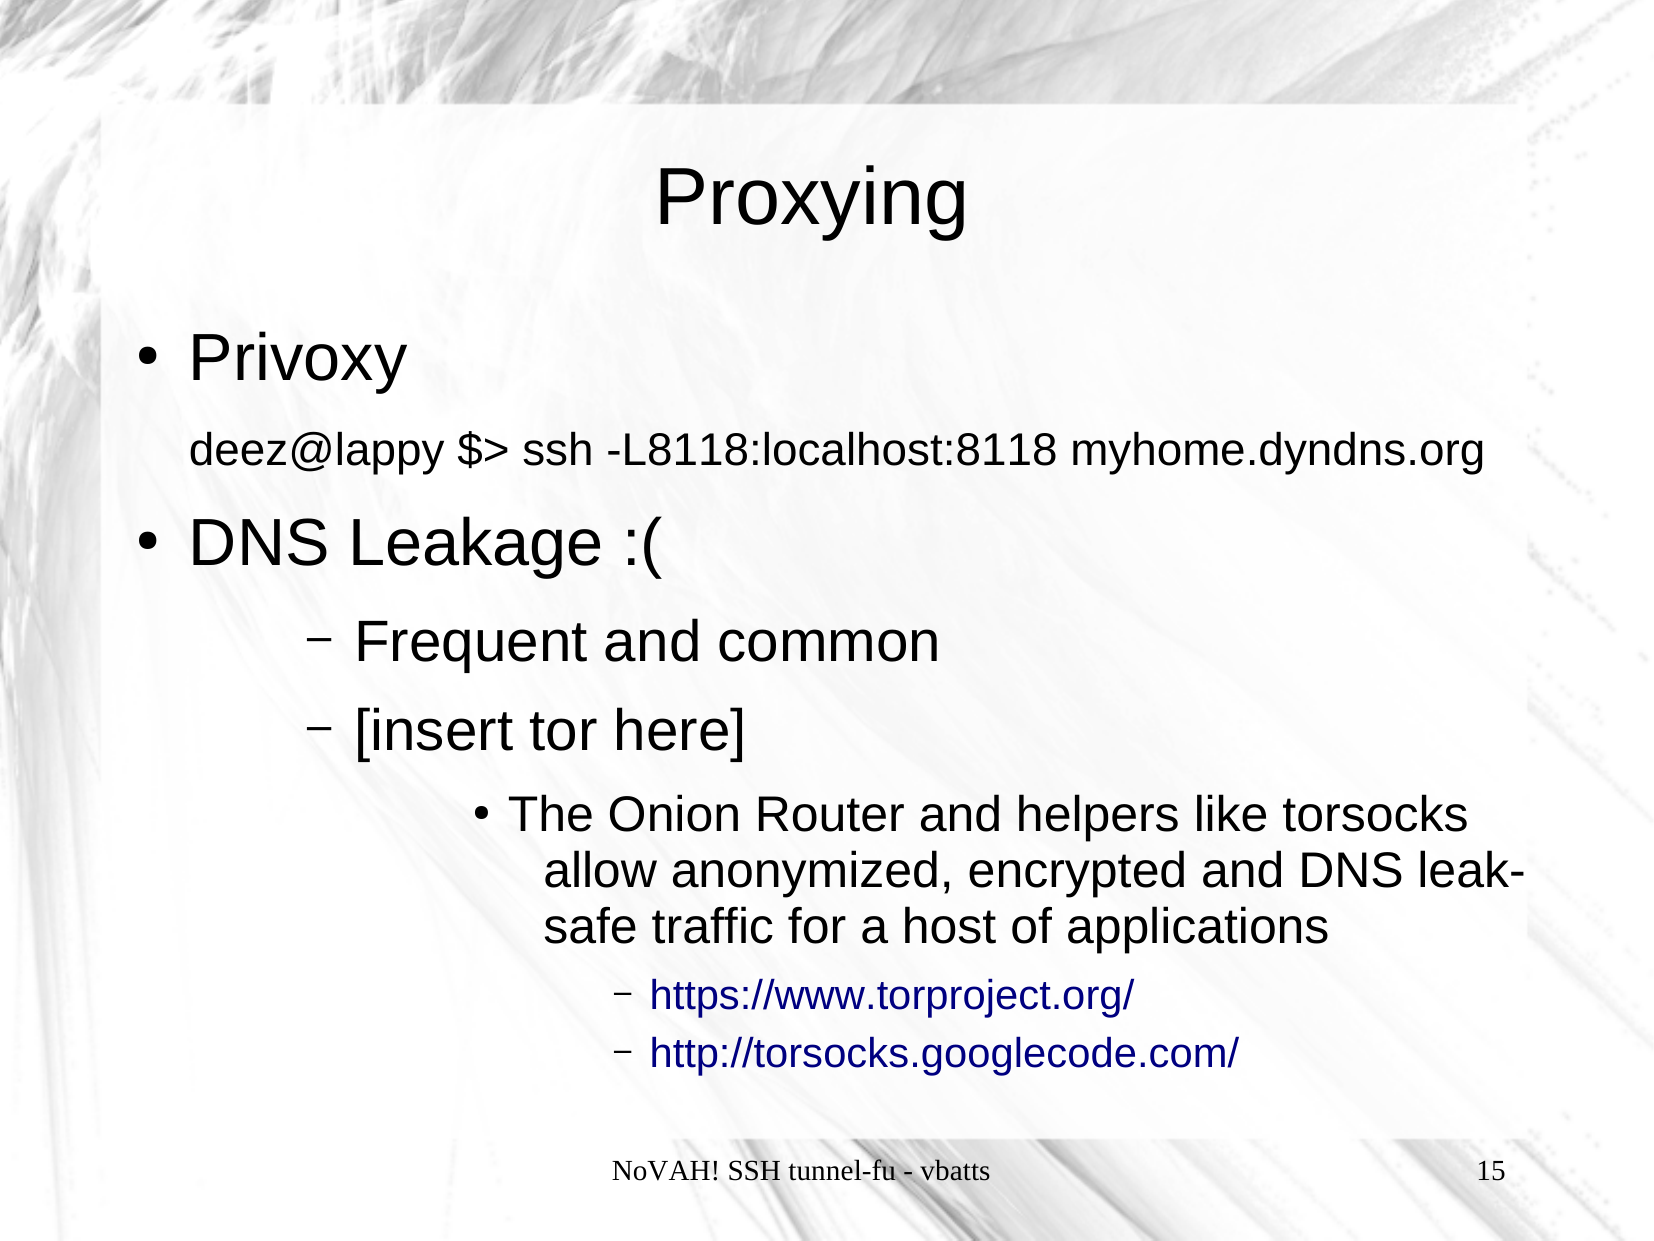

# Proxying
Privoxy
deez@lappy $> ssh -L8118:localhost:8118 myhome.dyndns.org
DNS Leakage :(
Frequent and common
[insert tor here]
The Onion Router and helpers like torsocks allow anonymized, encrypted and DNS leak-safe traffic for a host of applications
https://www.torproject.org/
http://torsocks.googlecode.com/
NoVAH! SSH tunnel-fu - vbatts
15